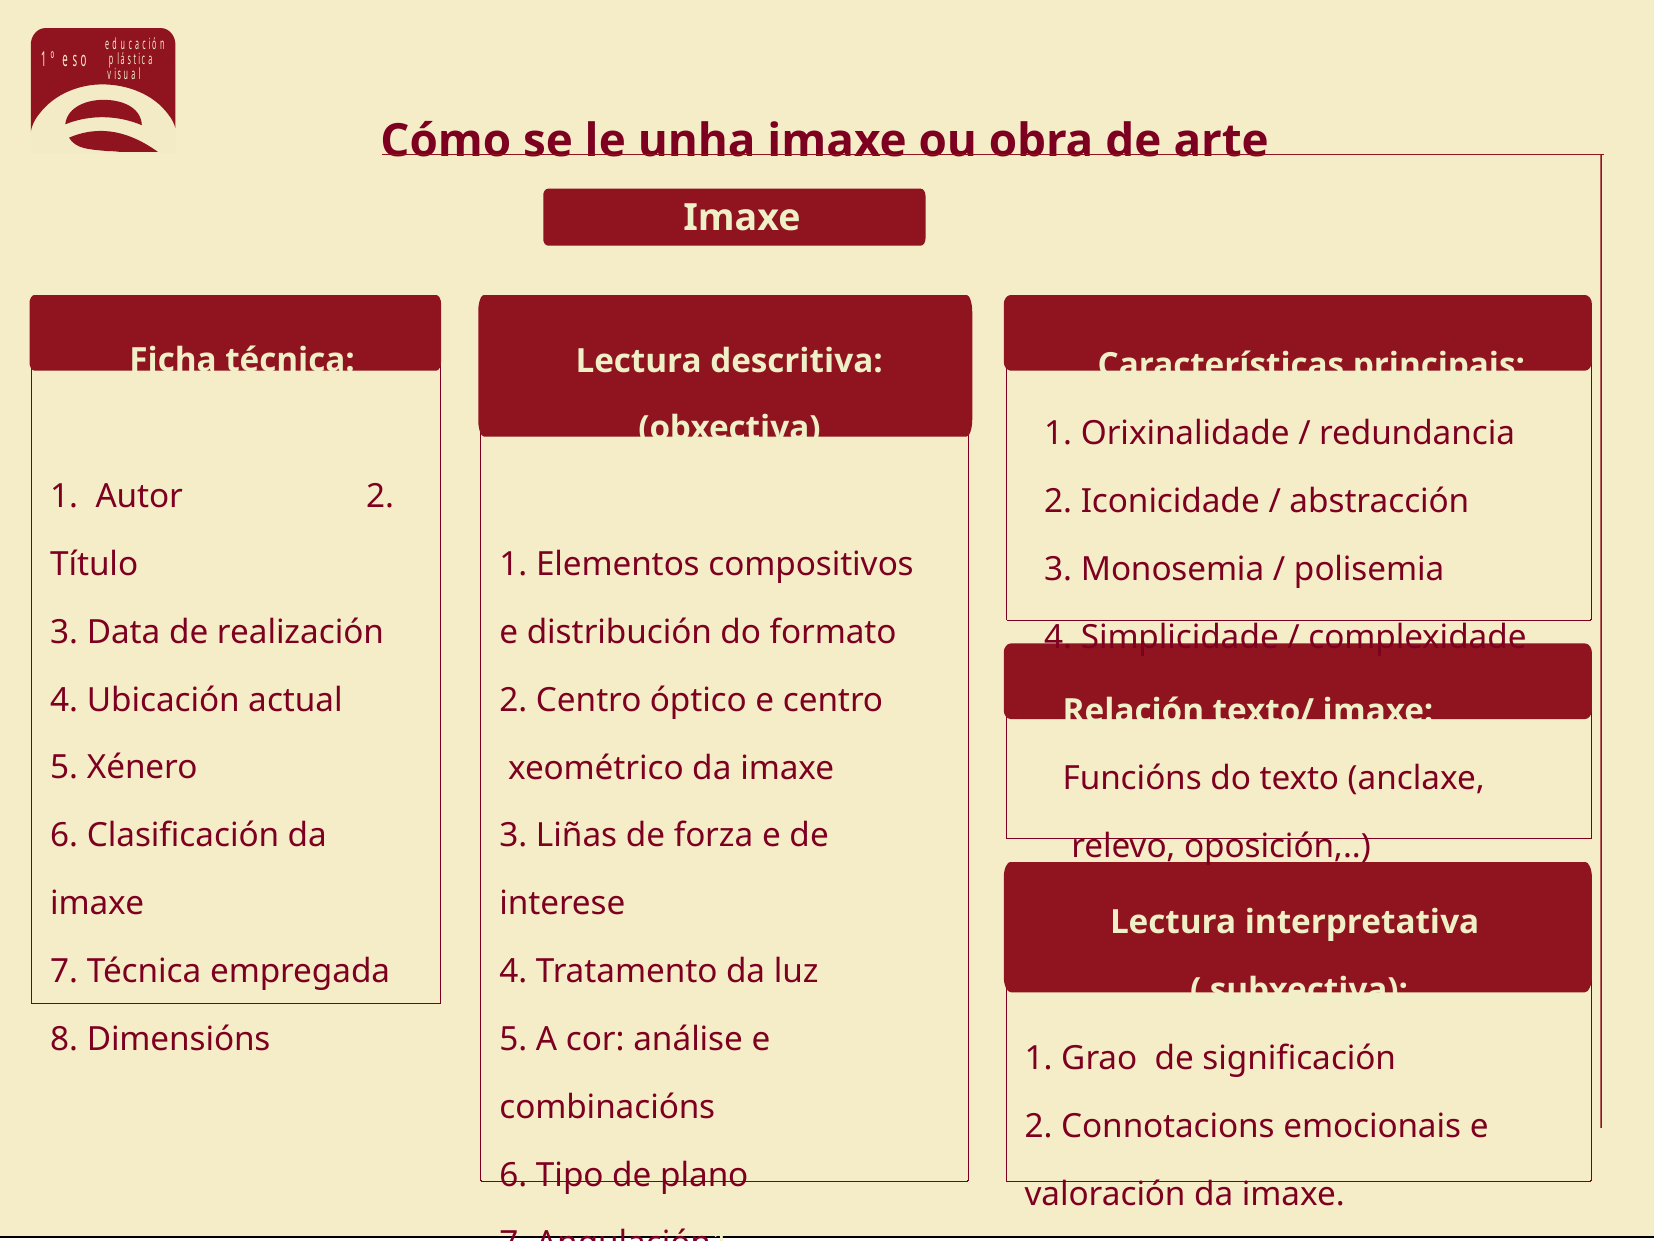

Cómo se le unha imaxe ou obra de arte
Imaxe
#
Ficha técnica:
1. Autor 2. Título
3. Data de realización
4. Ubicación actual
5. Xénero
6. Clasificación da
imaxe
7. Técnica empregada
8. Dimensións
Lectura descritiva:(obxectiva)
1. Elementos compositivos
e distribución do formato
2. Centro óptico e centro
 xeométrico da imaxe
3. Liñas de forza e de interese
4. Tratamento da luz
5. A cor: análise e
combinacións
6. Tipo de plano
7. Angulación1
Características principais:
1. Orixinalidade / redundancia
2. Iconicidade / abstracción
3. Monosemia / polisemia
4. Simplicidade / complexidade
Relación texto/ imaxe:
Funcións do texto (anclaxe,
 relevo, oposición,..)
Lectura interpretativa
( subxectiva):
1. Grao de significación
2. Connotacions emocionais e
valoración da imaxe.